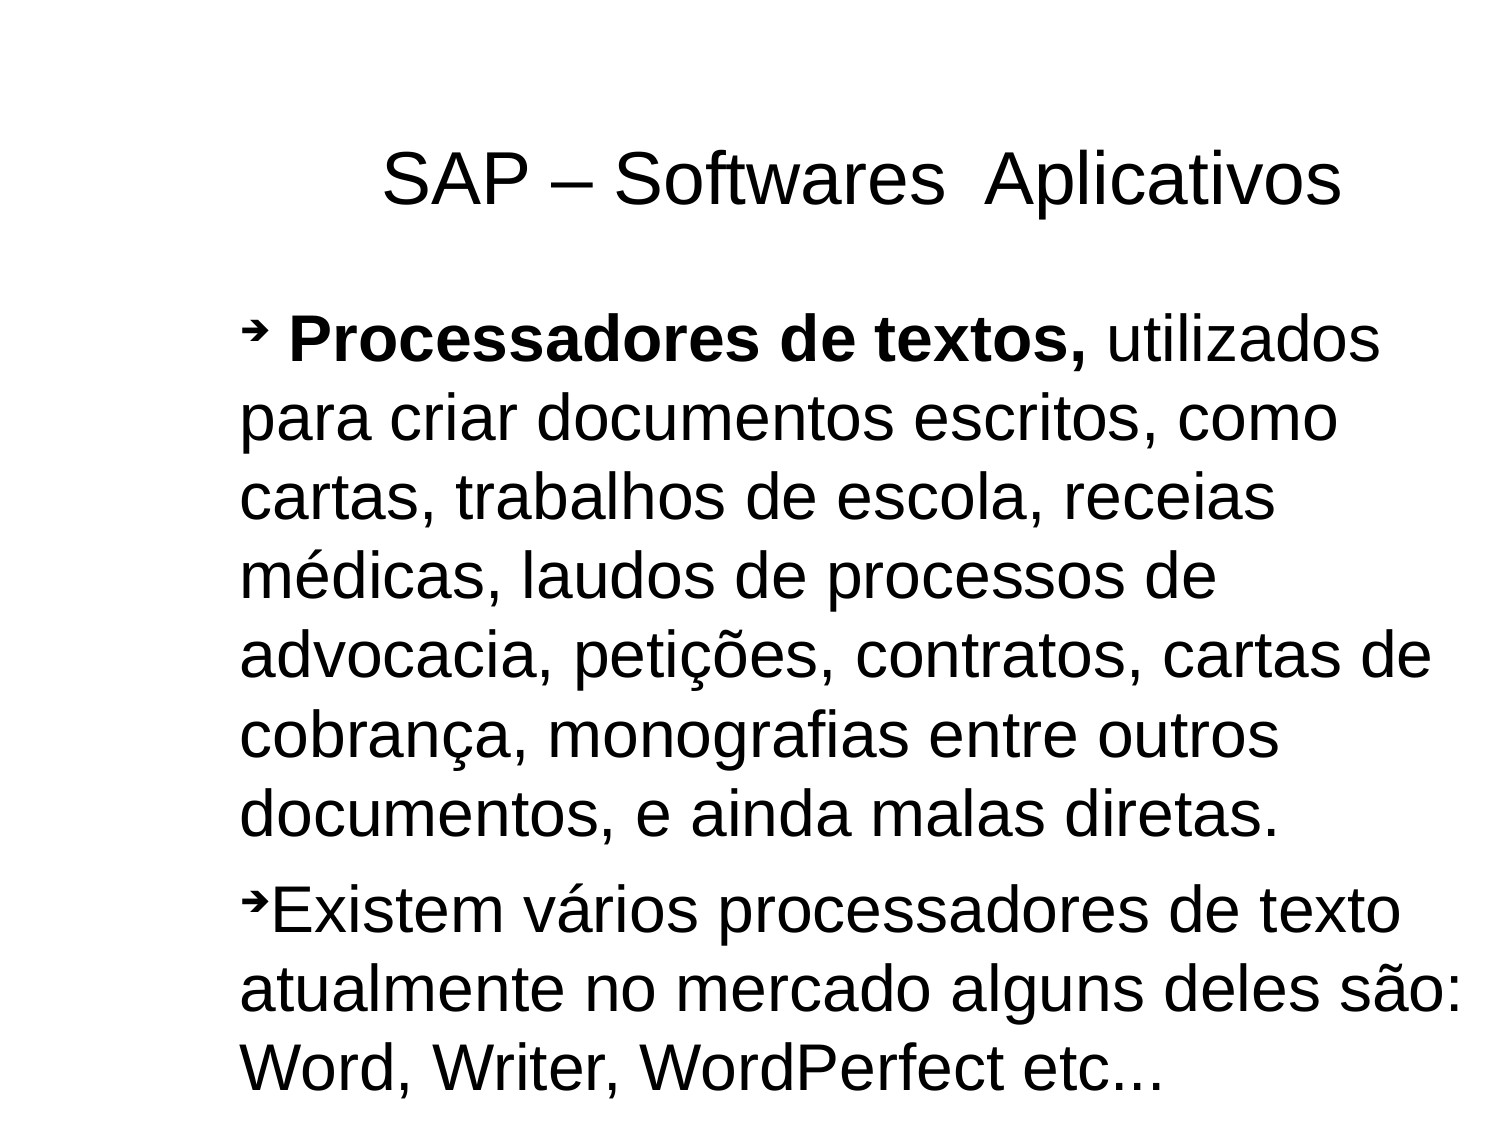

# SAP – Softwares Aplicativos
 Processadores de textos, utilizados para criar documentos escritos, como cartas, trabalhos de escola, receias médicas, laudos de processos de advocacia, petições, contratos, cartas de cobrança, monografias entre outros documentos, e ainda malas diretas.
Existem vários processadores de texto atualmente no mercado alguns deles são: Word, Writer, WordPerfect etc...